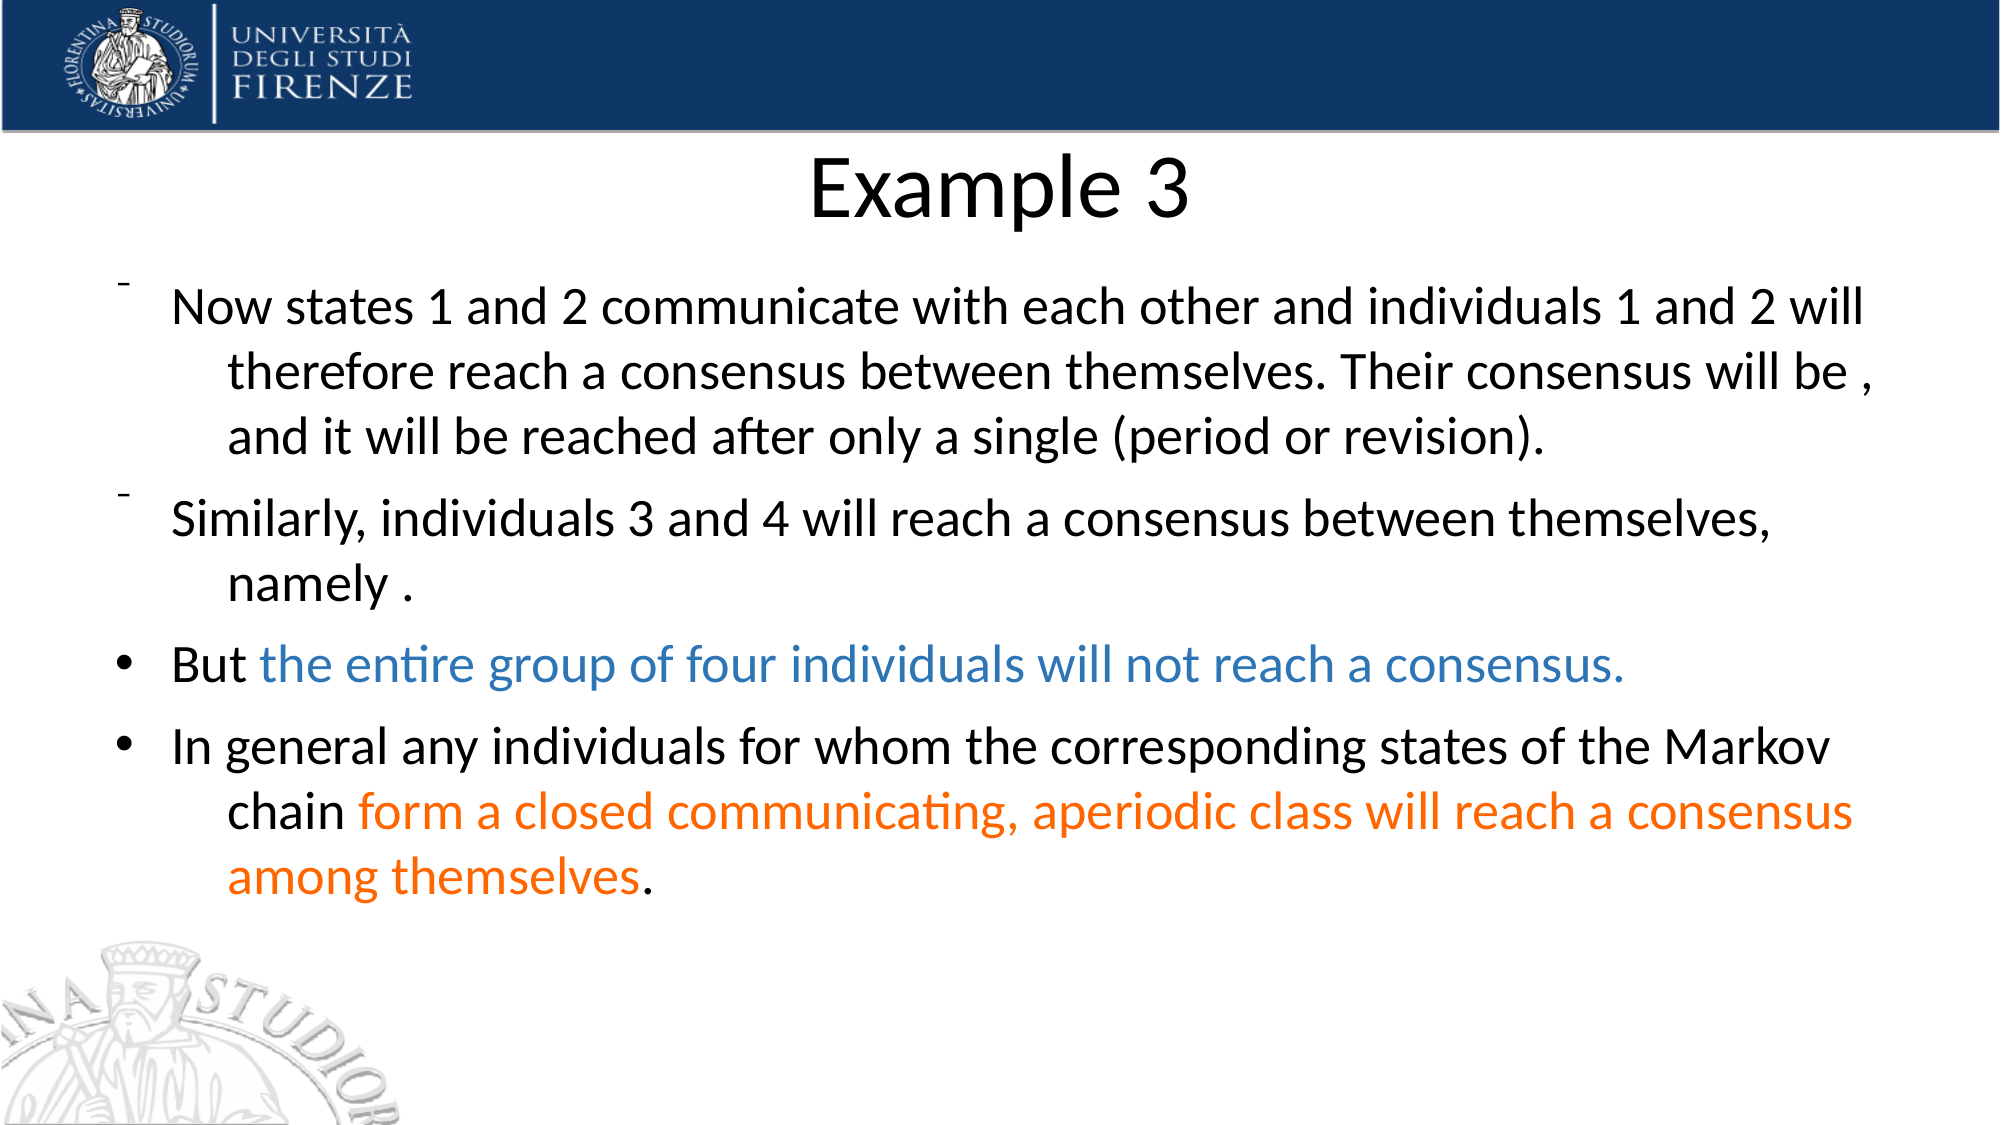

# Example 3
Now states 1 and 2 communicate with each other and individuals 1 and 2 will therefore reach a consensus between themselves. Their consensus will be , and it will be reached after only a single (period or revision).
Similarly, individuals 3 and 4 will reach a consensus between themselves, namely .
But the entire group of four individuals will not reach a consensus.
In general any individuals for whom the corresponding states of the Markov chain form a closed communicating, aperiodic class will reach a consensus among themselves.